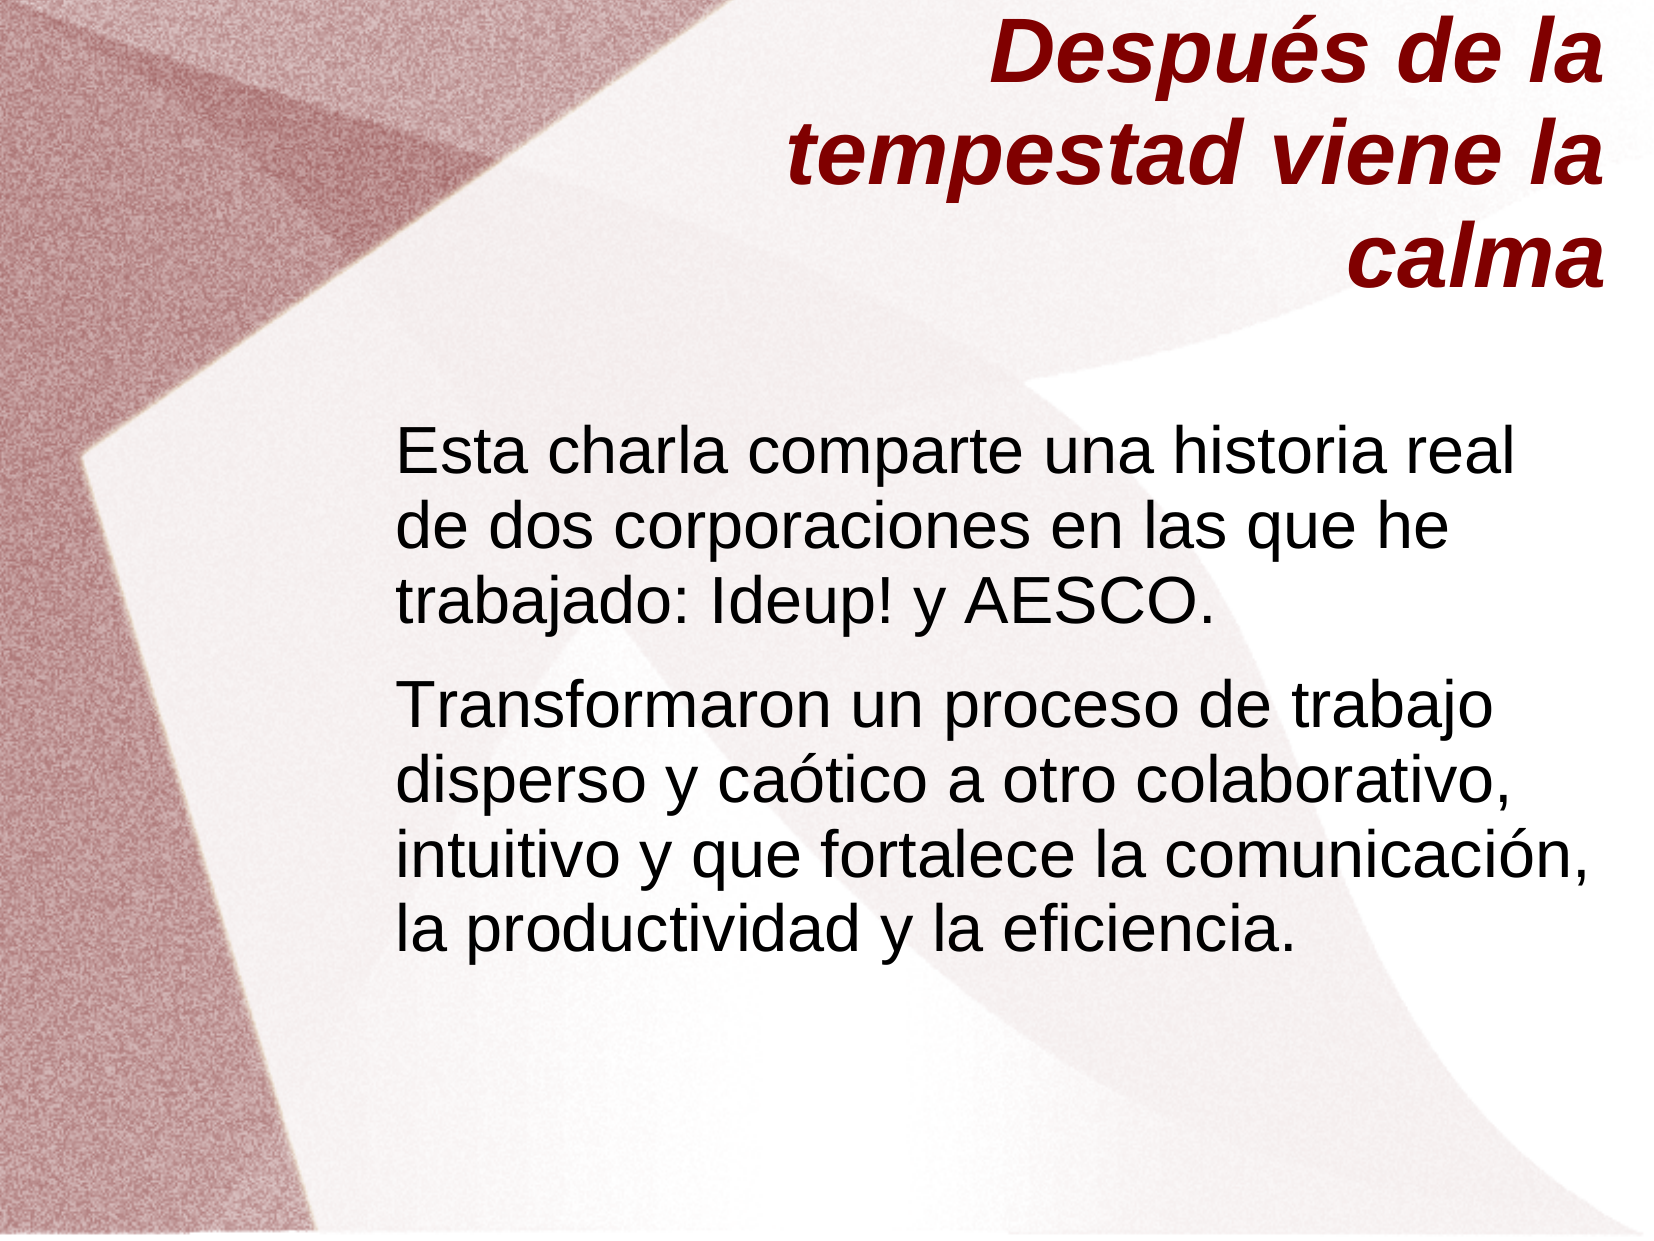

# Después de la tempestad viene la calma
Esta charla comparte una historia real de dos corporaciones en las que he trabajado: Ideup! y AESCO.
Transformaron un proceso de trabajo disperso y caótico a otro colaborativo, intuitivo y que fortalece la comunicación, la productividad y la eficiencia.